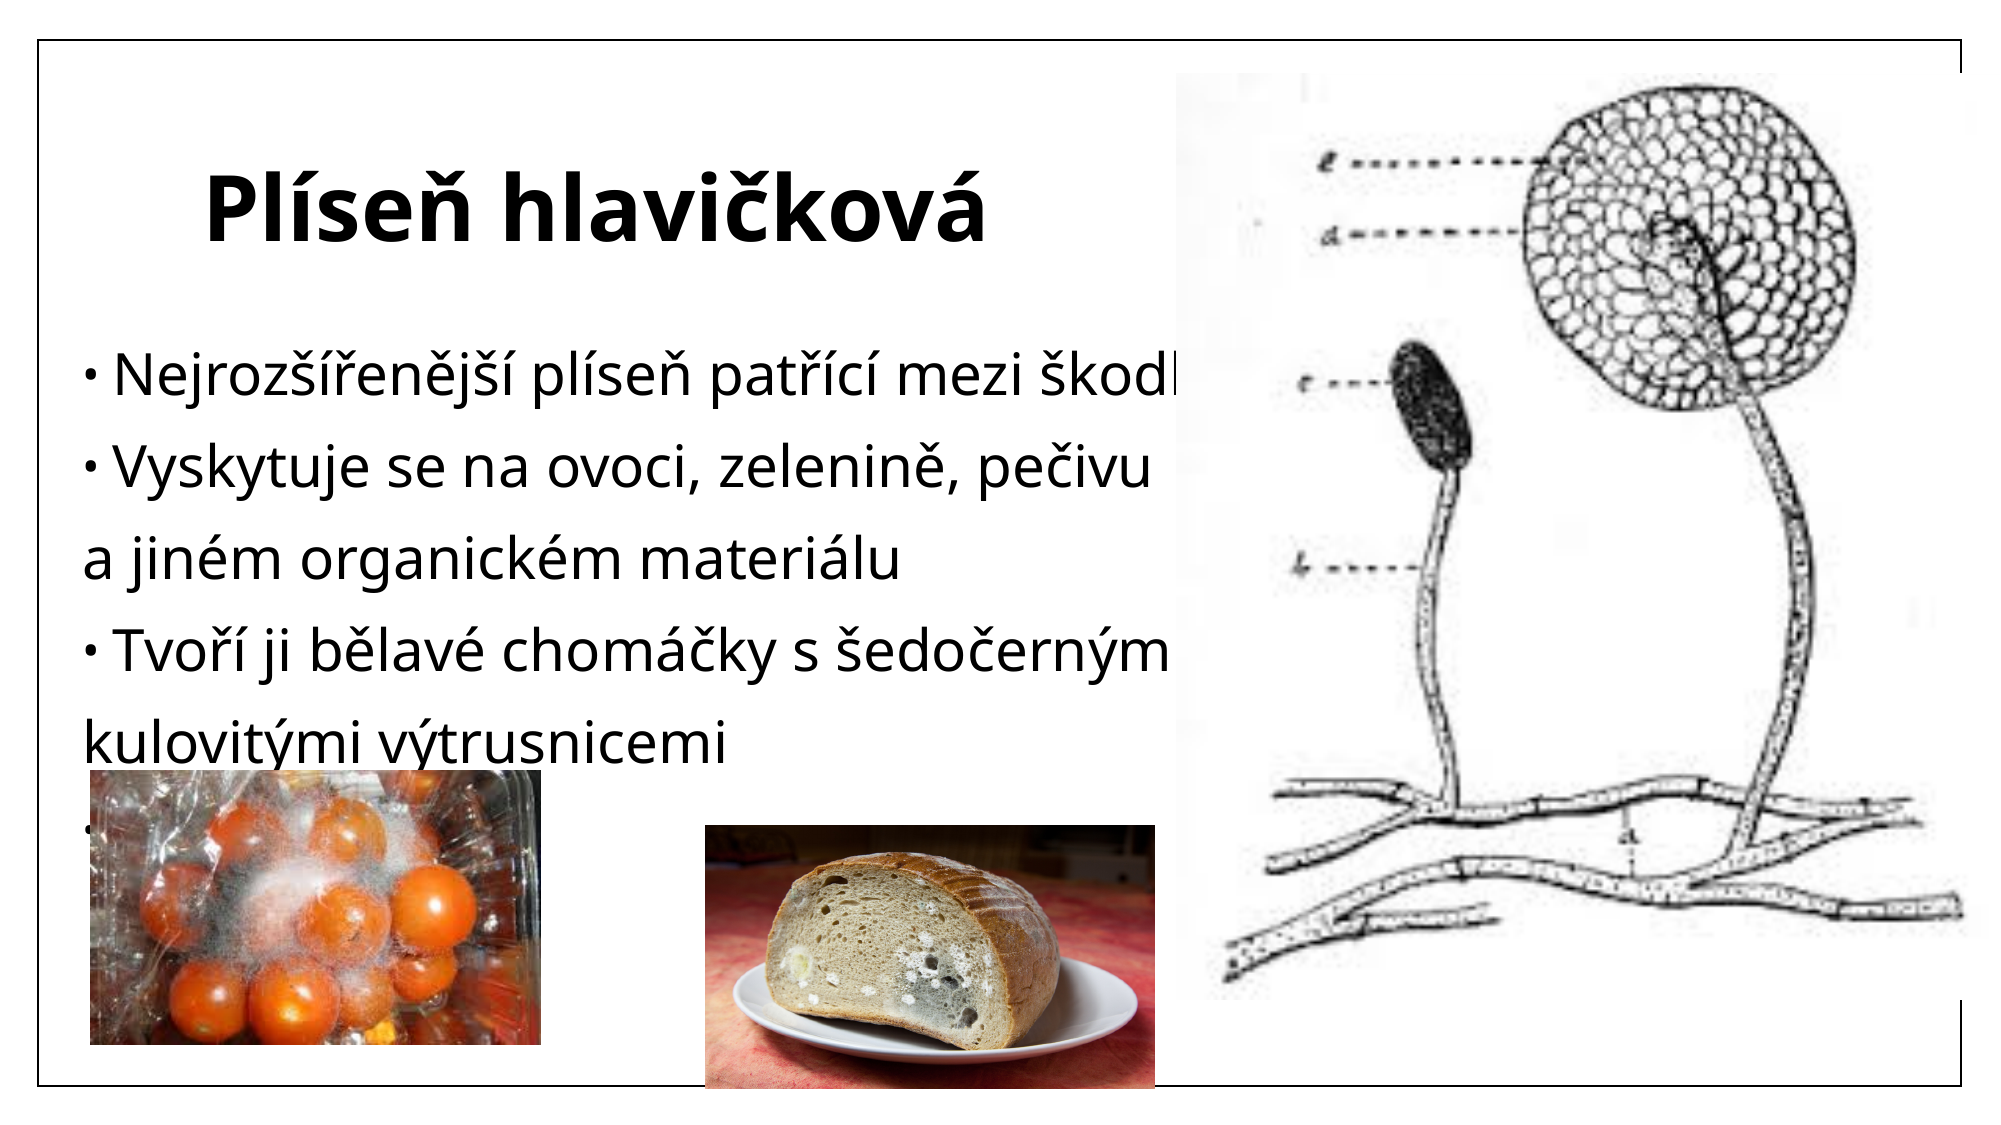

# Plíseň hlavičková
Nejrozšířenější plíseň patřící mezi škodlivé
Vyskytuje se na ovoci, zelenině, pečivu
a jiném organickém materiálu
Tvoří ji bělavé chomáčky s šedočernými
kulovitými výtrusnicemi